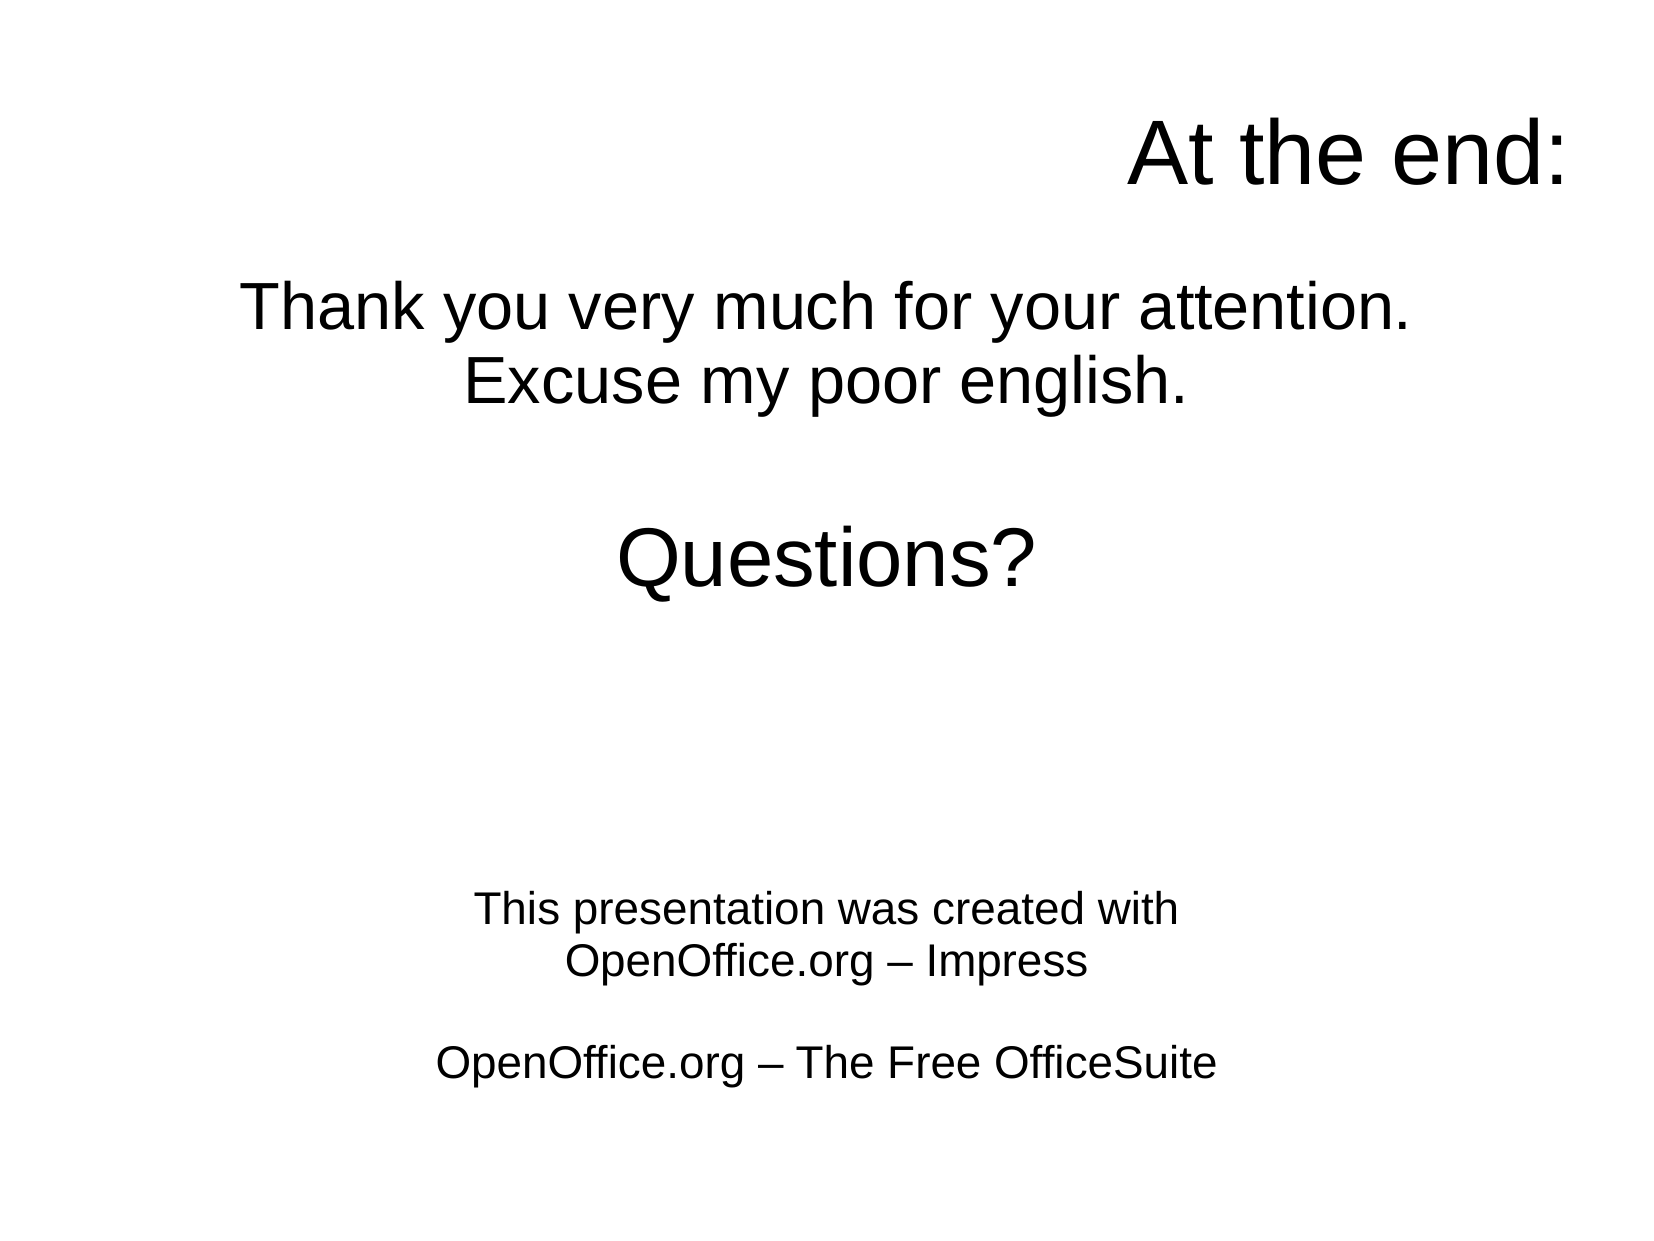

# At the end:
Thank you very much for your attention.
Excuse my poor english.
Questions?
This presentation was created with
OpenOffice.org – Impress
OpenOffice.org – The Free OfficeSuite